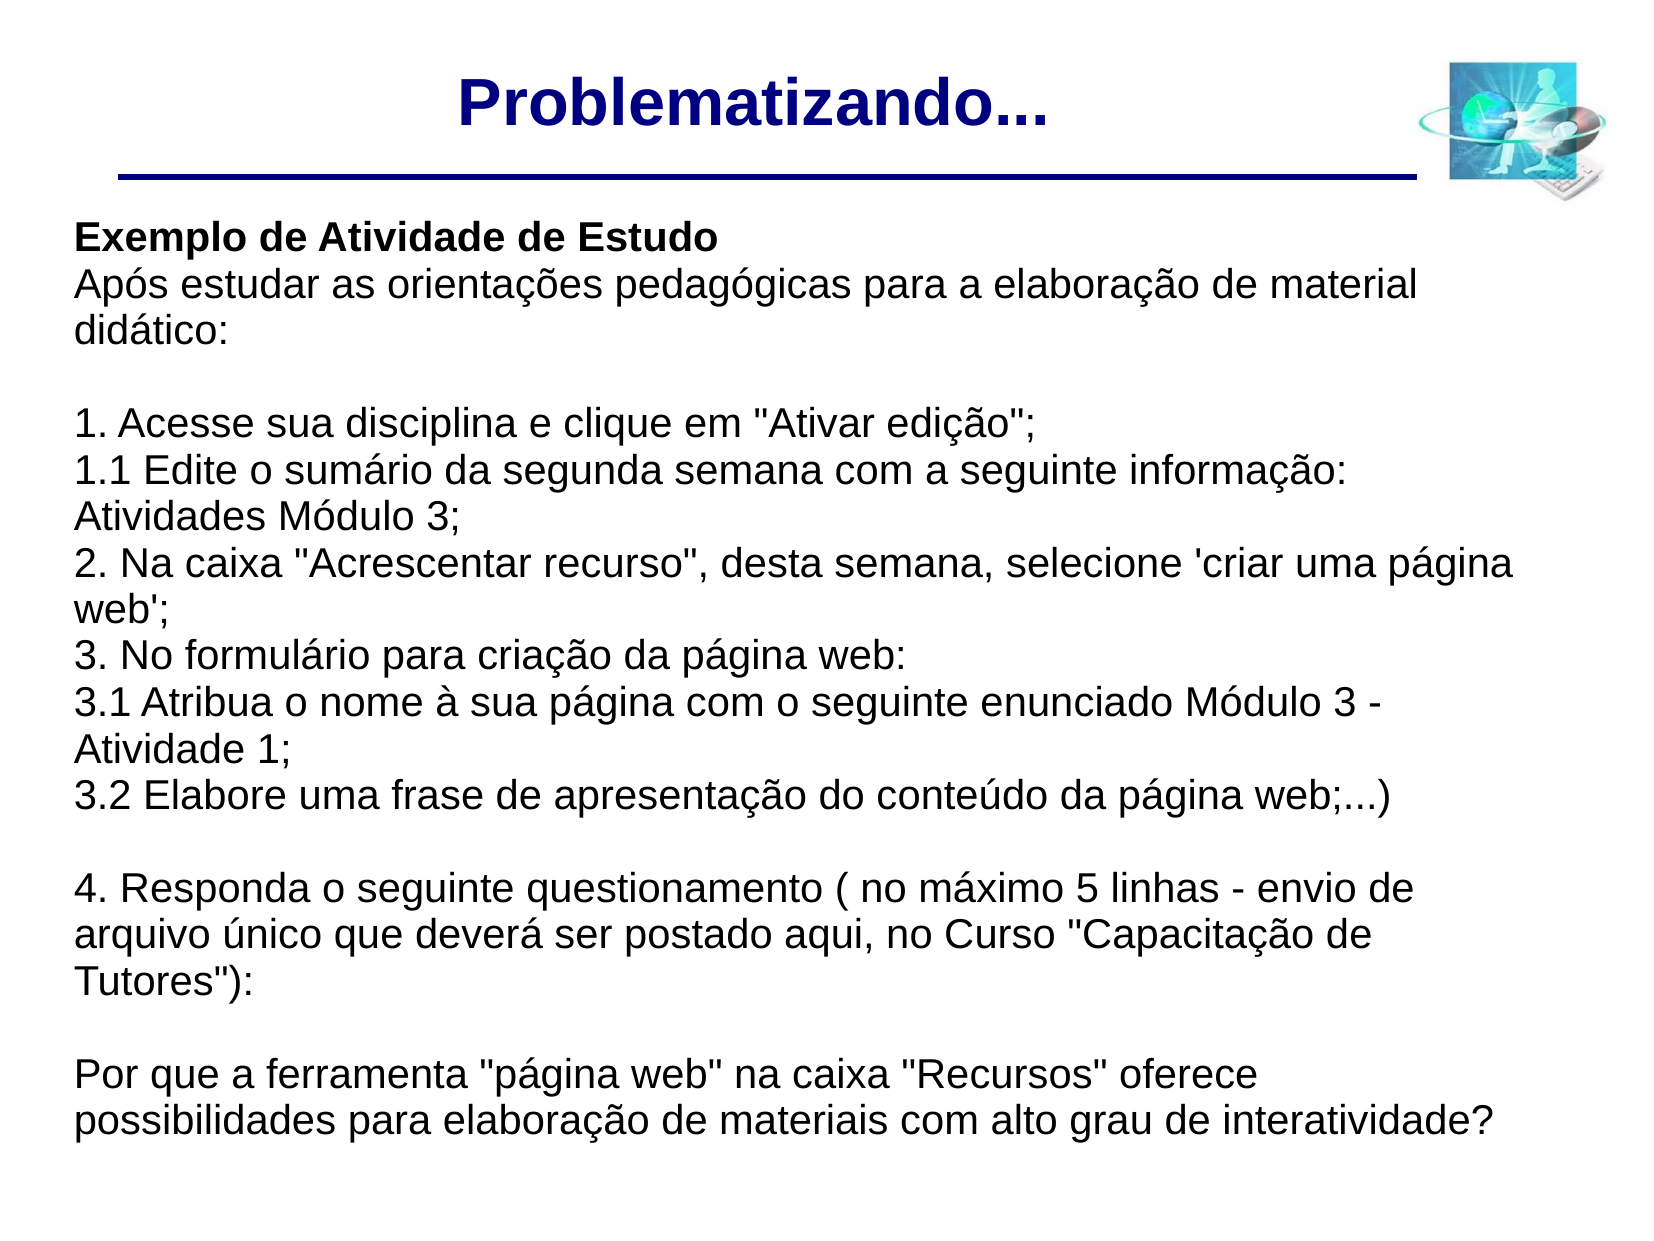

Problematizando...
Exemplo de Atividade de Estudo
Após estudar as orientações pedagógicas para a elaboração de material didático:
1. Acesse sua disciplina e clique em "Ativar edição";
1.1 Edite o sumário da segunda semana com a seguinte informação: Atividades Módulo 3;
2. Na caixa "Acrescentar recurso", desta semana, selecione 'criar uma página web';
3. No formulário para criação da página web:
3.1 Atribua o nome à sua página com o seguinte enunciado Módulo 3 - Atividade 1;
3.2 Elabore uma frase de apresentação do conteúdo da página web;...)
4. Responda o seguinte questionamento ( no máximo 5 linhas - envio de arquivo único que deverá ser postado aqui, no Curso "Capacitação de Tutores"):
Por que a ferramenta "página web" na caixa "Recursos" oferece possibilidades para elaboração de materiais com alto grau de interatividade?